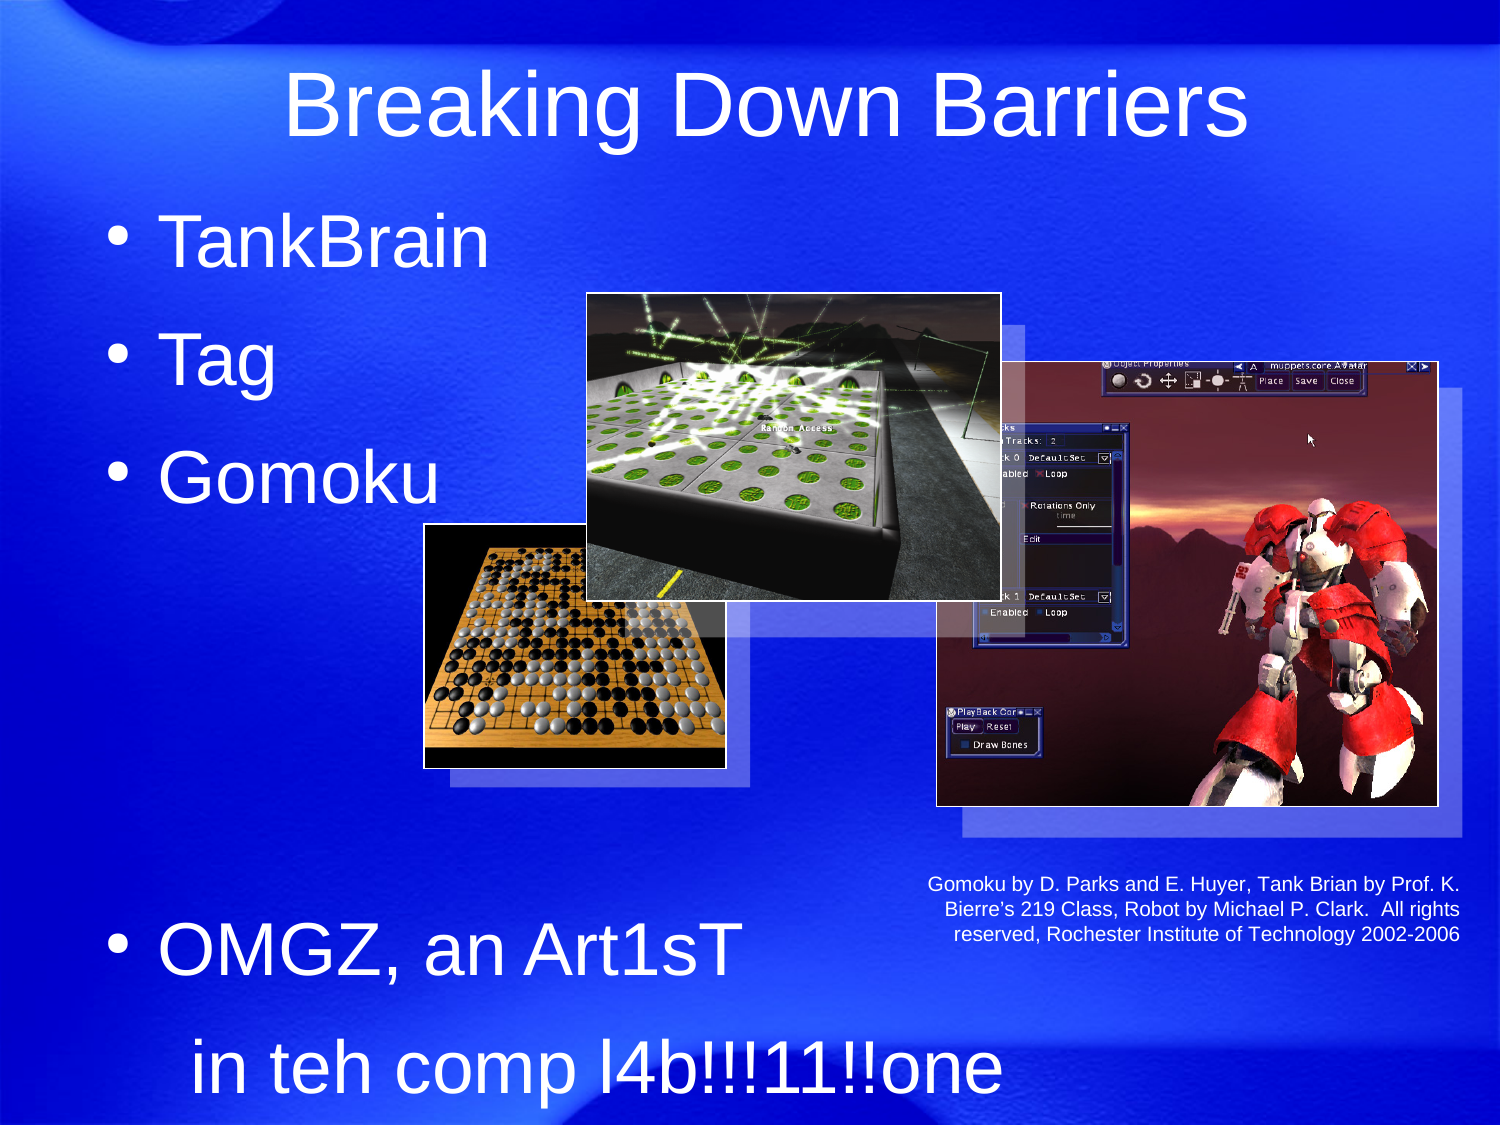

# Breaking Down Barriers
TankBrain
Tag
Gomoku
OMGZ, an Art1sT
 in teh comp l4b!!!11!!one
Gomoku by D. Parks and E. Huyer, Tank Brian by Prof. K. Bierre’s 219 Class, Robot by Michael P. Clark. All rights reserved, Rochester Institute of Technology 2002-2006